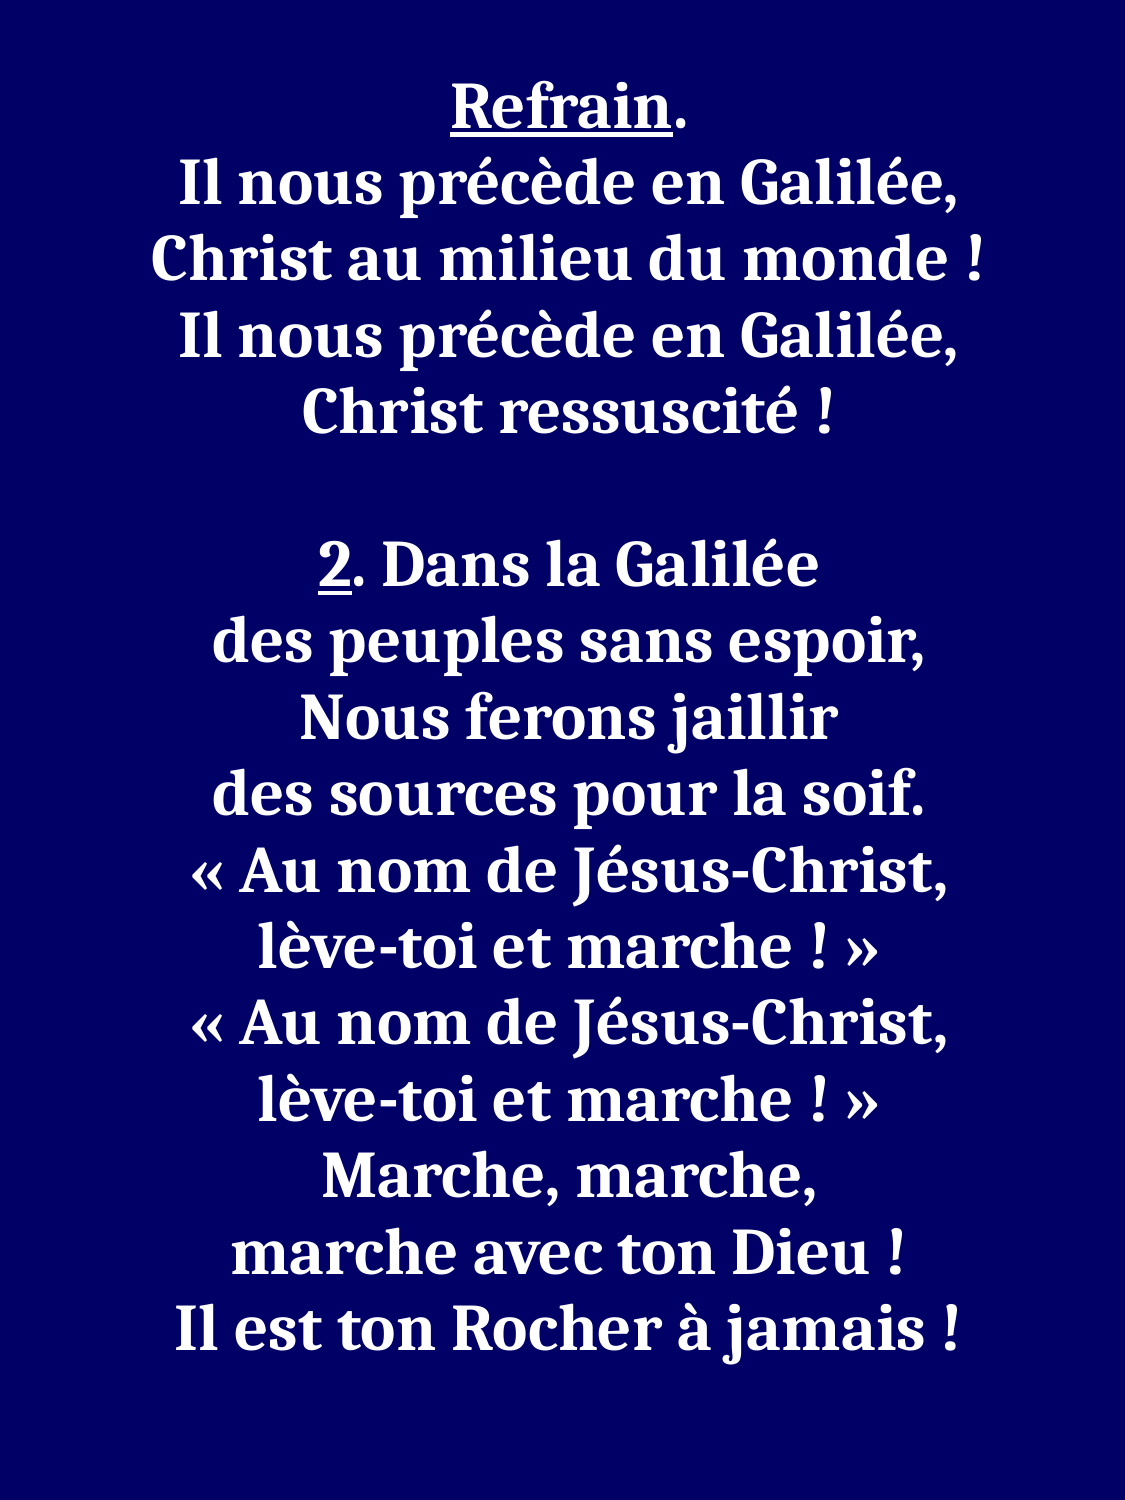

Refrain.
Il nous précède en Galilée,
Christ au milieu du monde !
Il nous précède en Galilée,
Christ ressuscité !
2. Dans la Galilée
des peuples sans espoir,
Nous ferons jaillir
des sources pour la soif.
« Au nom de Jésus-Christ,
lève-toi et marche ! »
« Au nom de Jésus-Christ,
lève-toi et marche ! »
Marche, marche,
marche avec ton Dieu !
Il est ton Rocher à jamais !